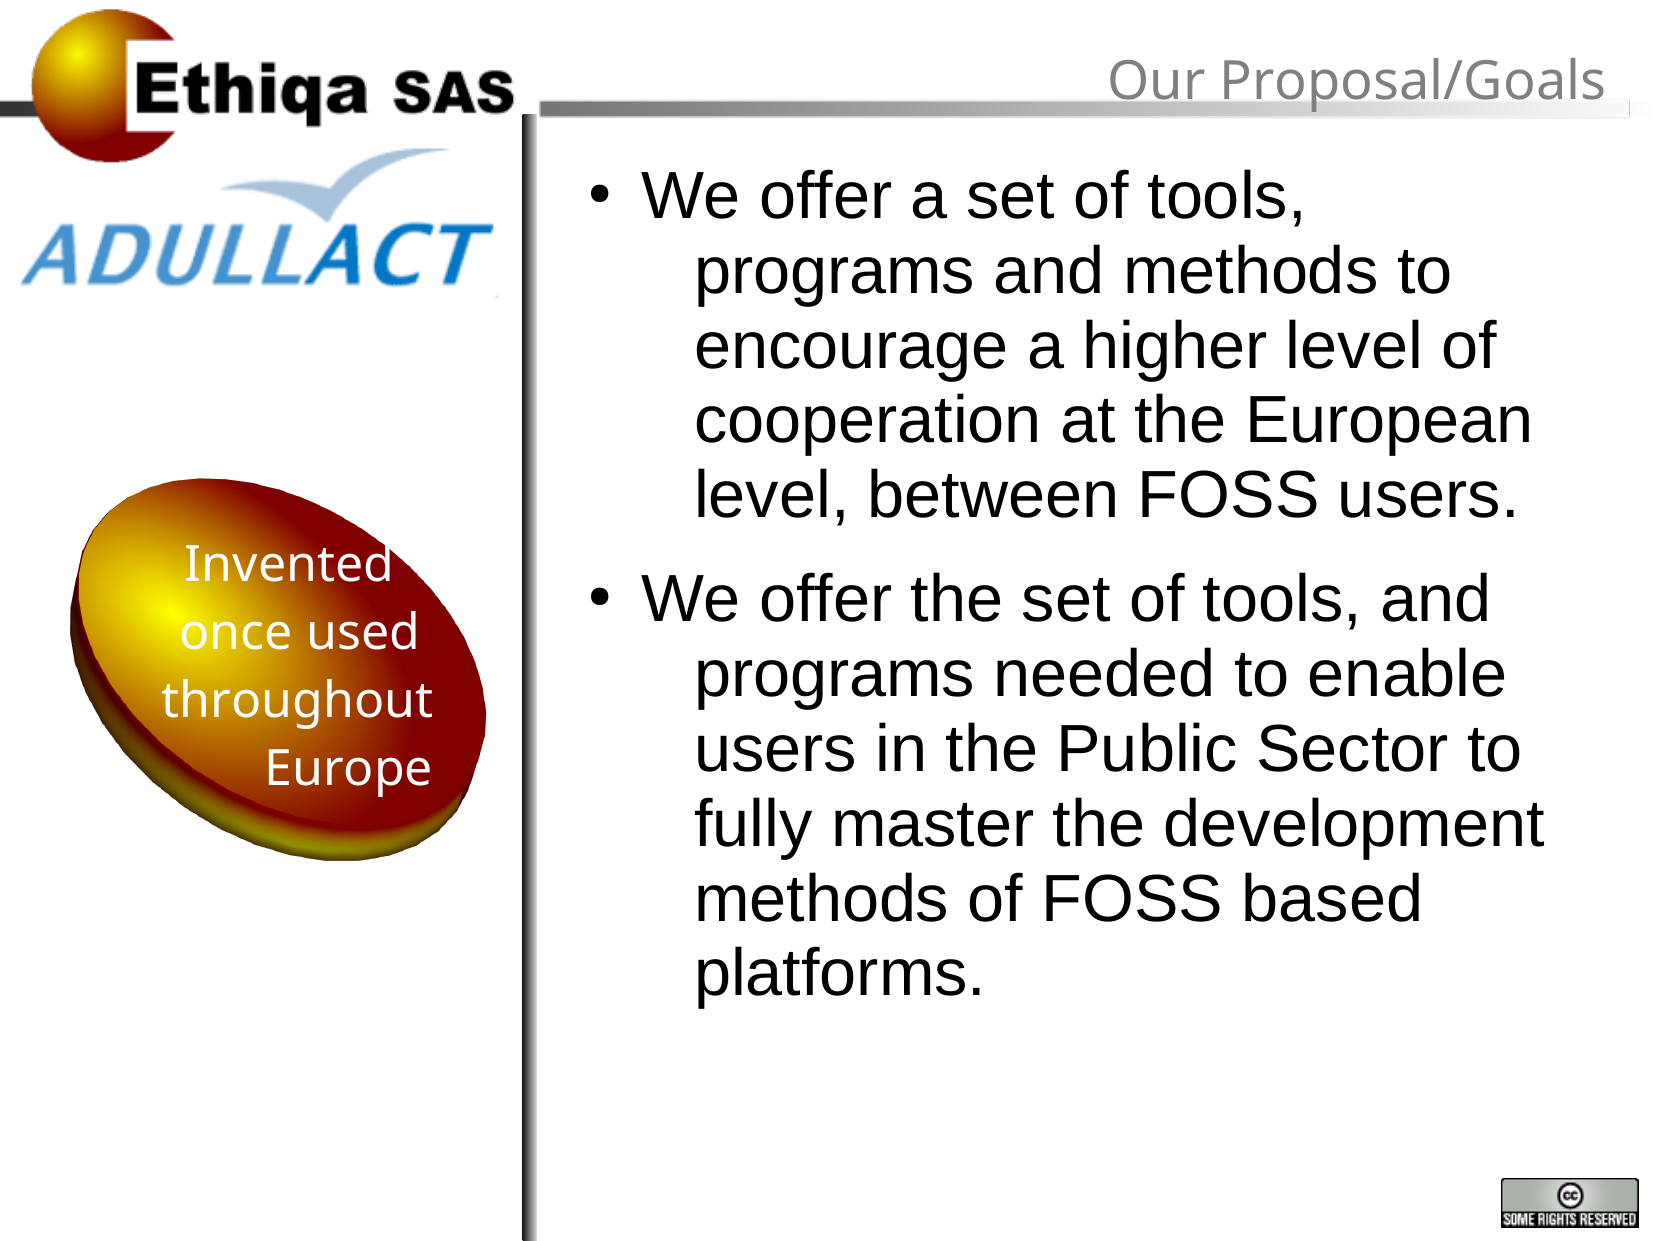

# Our Proposal/Goals
We offer a set of tools, programs and methods to encourage a higher level of cooperation at the European level, between FOSS users.
We offer the set of tools, and programs needed to enable users in the Public Sector to fully master the development methods of FOSS based platforms.
Invented
once used throughout Europe